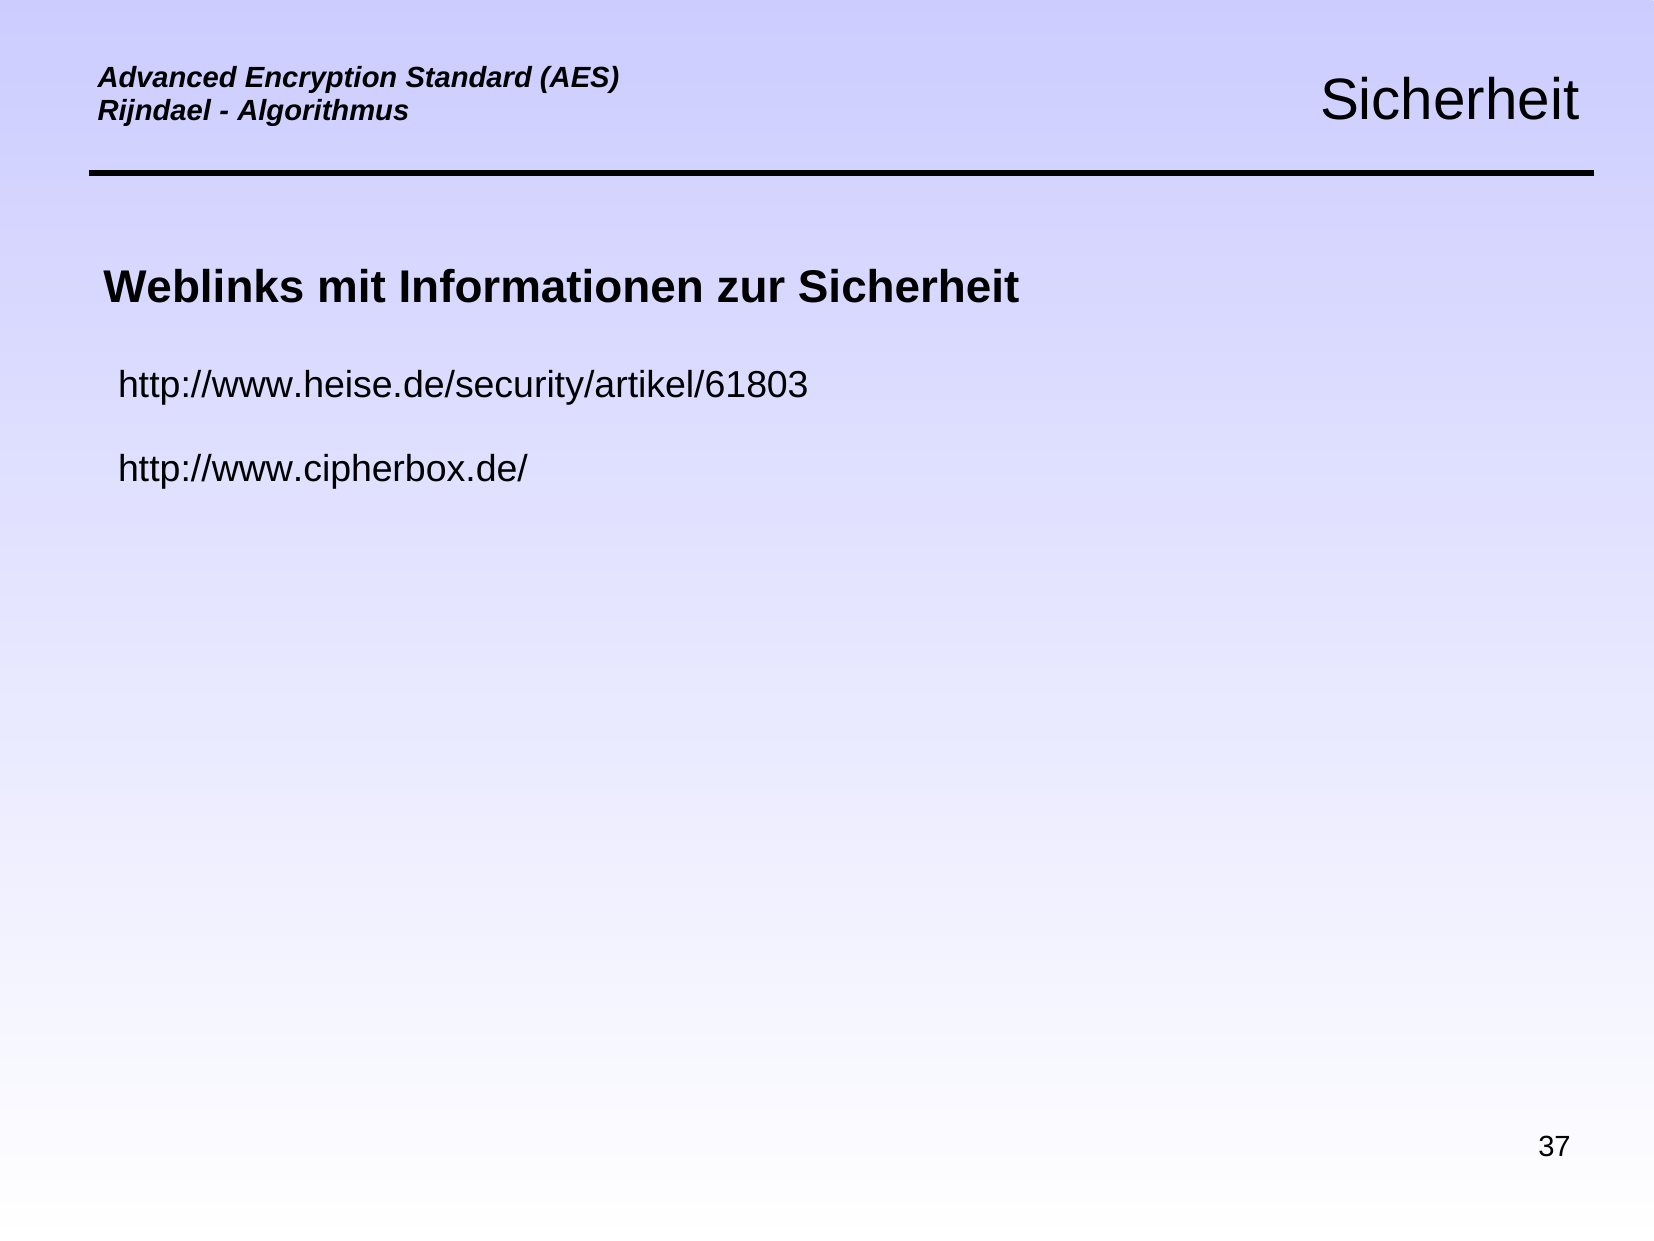

Advanced Encryption Standard (AES)
Rijndael - Algorithmus
Sicherheit
Weblinks mit Informationen zur Sicherheit
http://www.heise.de/security/artikel/61803
http://www.cipherbox.de/
37